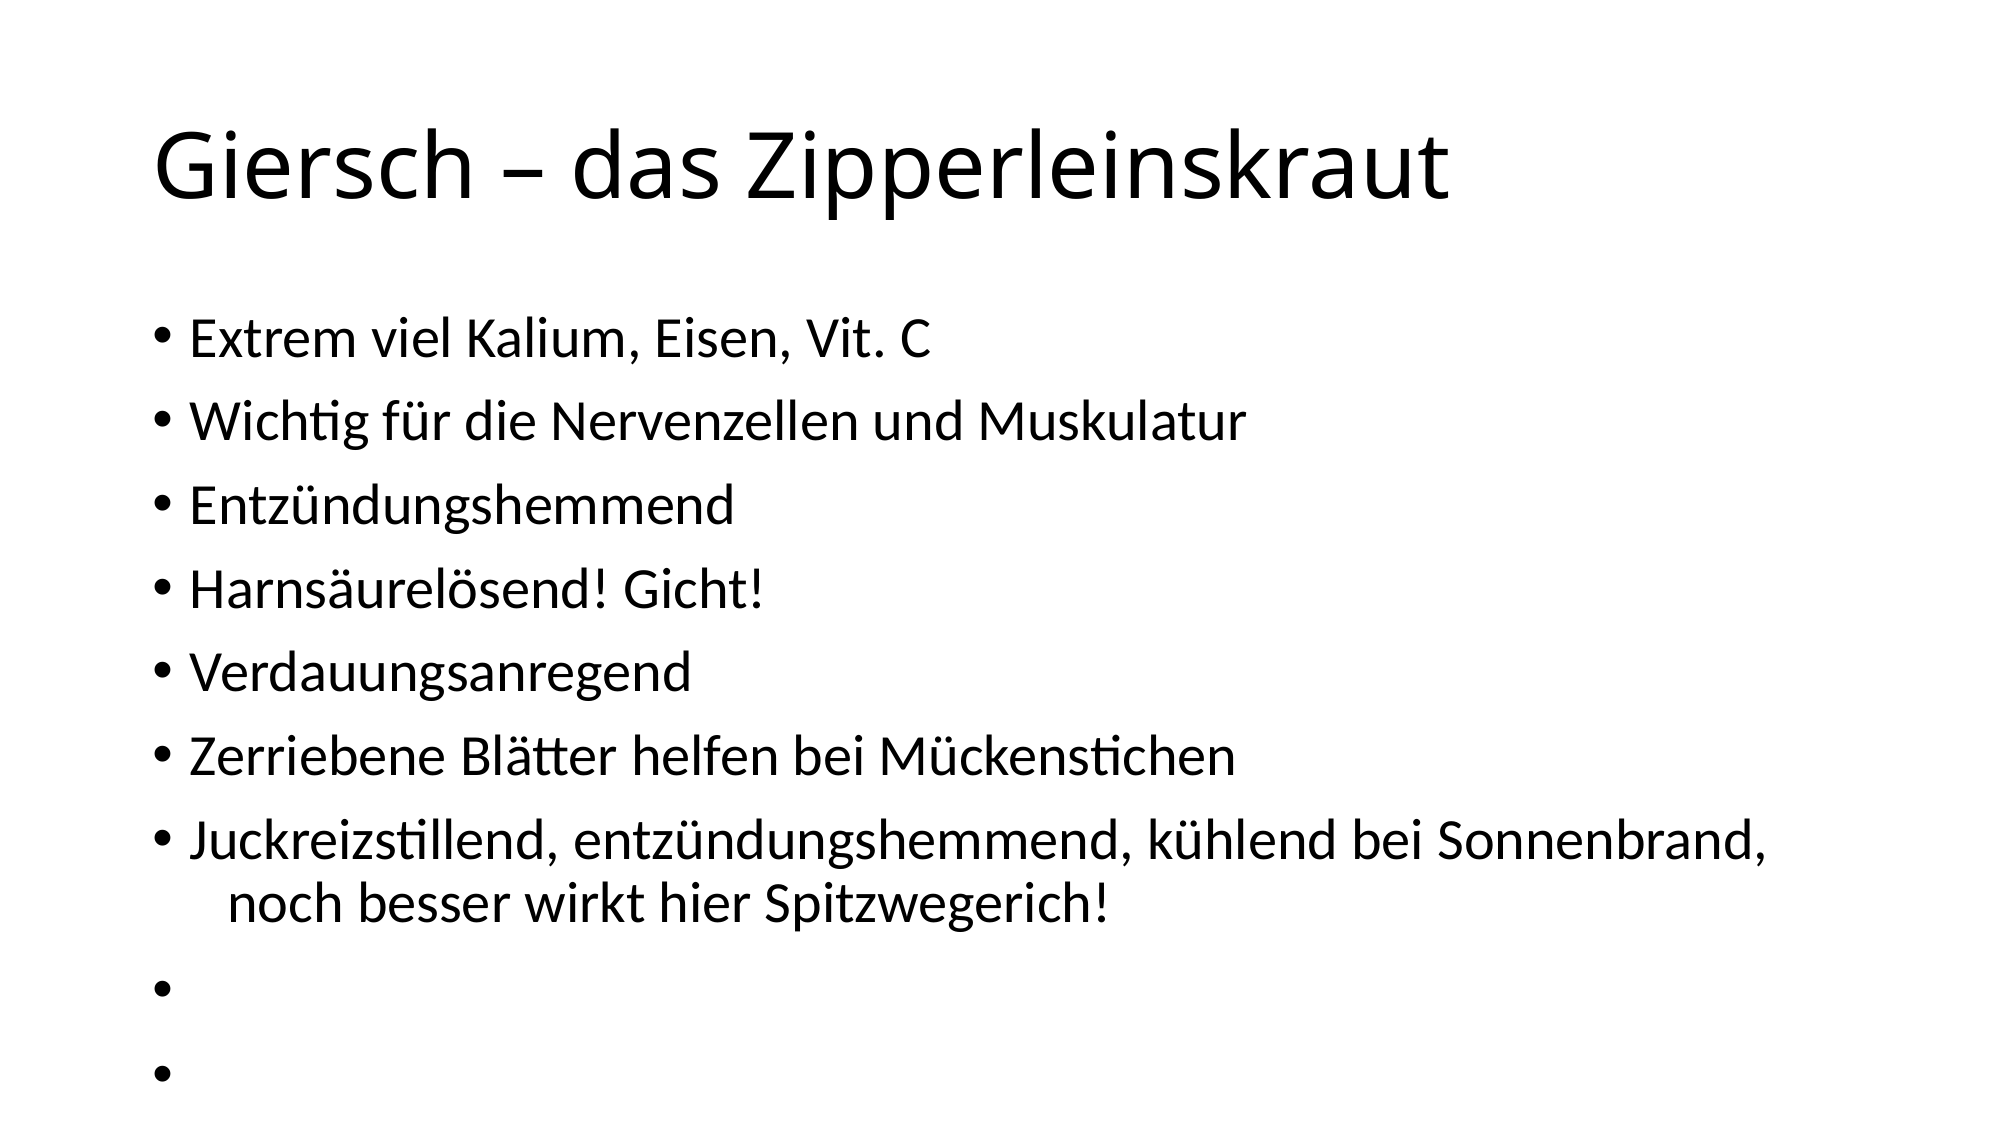

# Giersch – das Zipperleinskraut
Extrem viel Kalium, Eisen, Vit. C
Wichtig für die Nervenzellen und Muskulatur
Entzündungshemmend
Harnsäurelösend! Gicht!
Verdauungsanregend
Zerriebene Blätter helfen bei Mückenstichen
Juckreizstillend, entzündungshemmend, kühlend bei Sonnenbrand, noch besser wirkt hier Spitzwegerich!